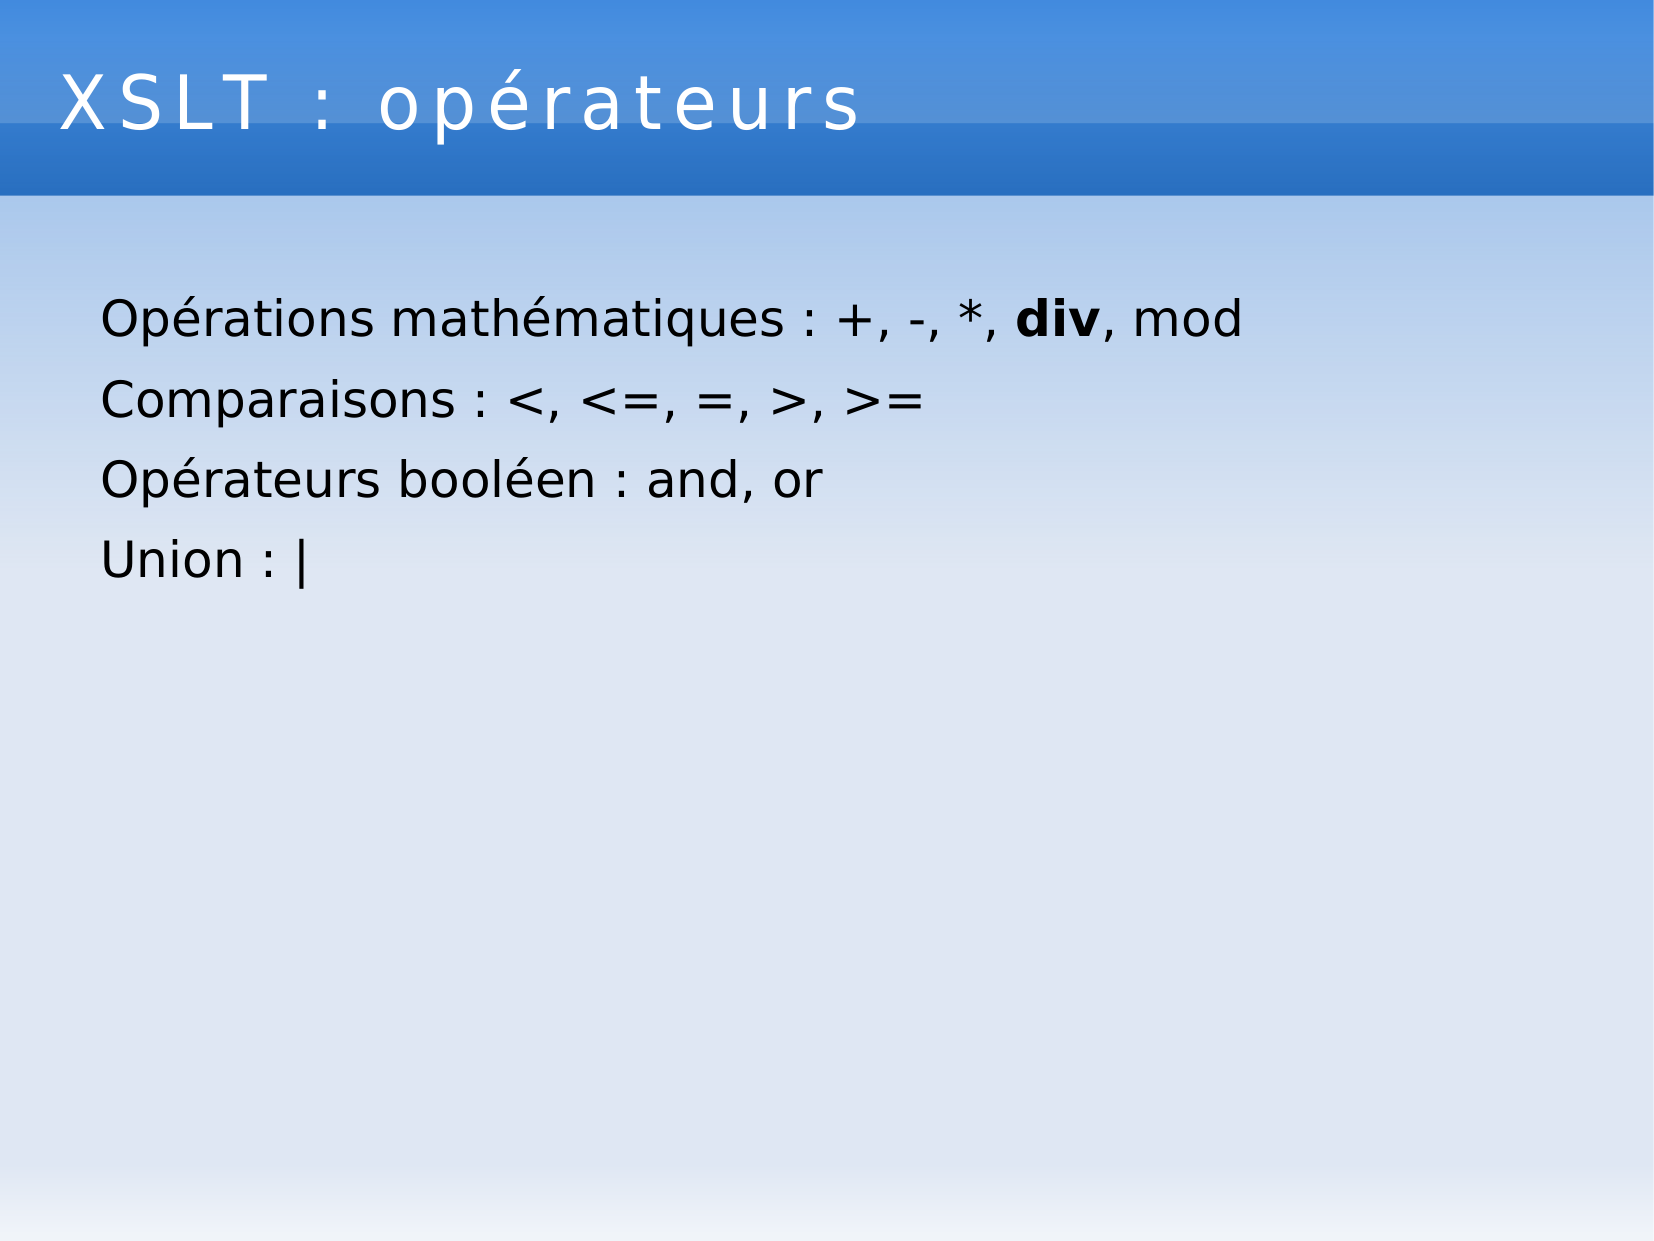

# XSLT : opérateurs
Opérations mathématiques : +, -, *, div, mod
Comparaisons : <, <=, =, >, >=
Opérateurs booléen : and, or
Union : |